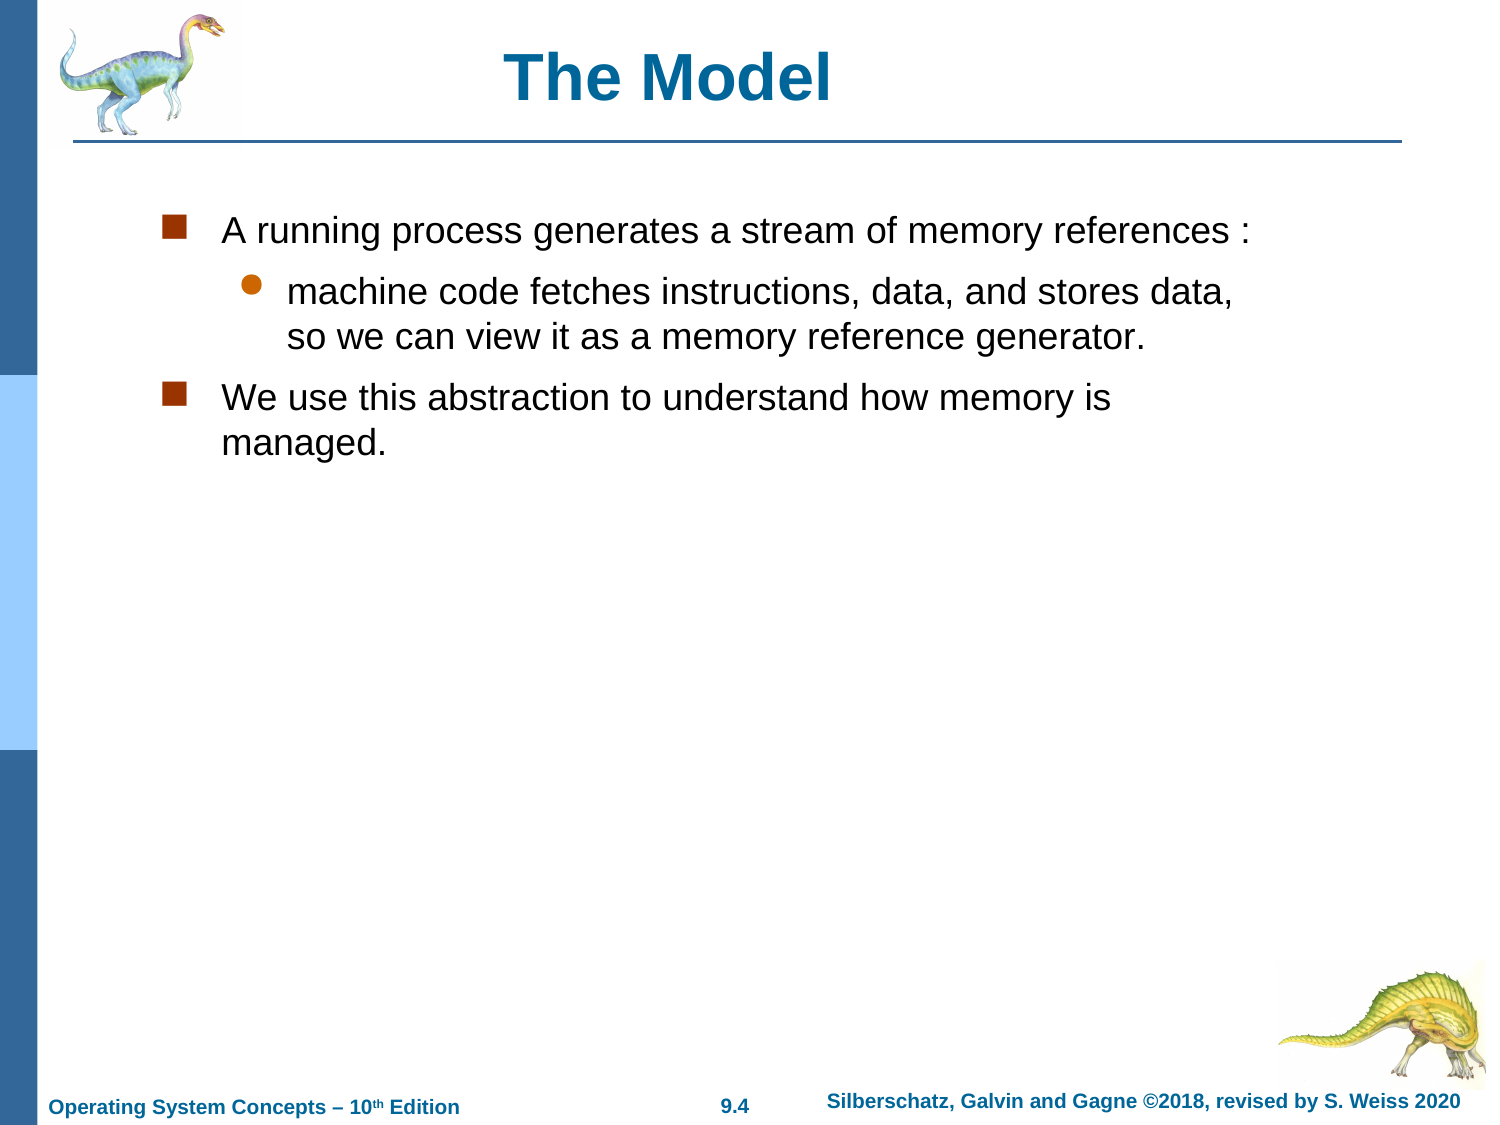

# The Model
A running process generates a stream of memory references :
machine code fetches instructions, data, and stores data, so we can view it as a memory reference generator.
We use this abstraction to understand how memory is managed.